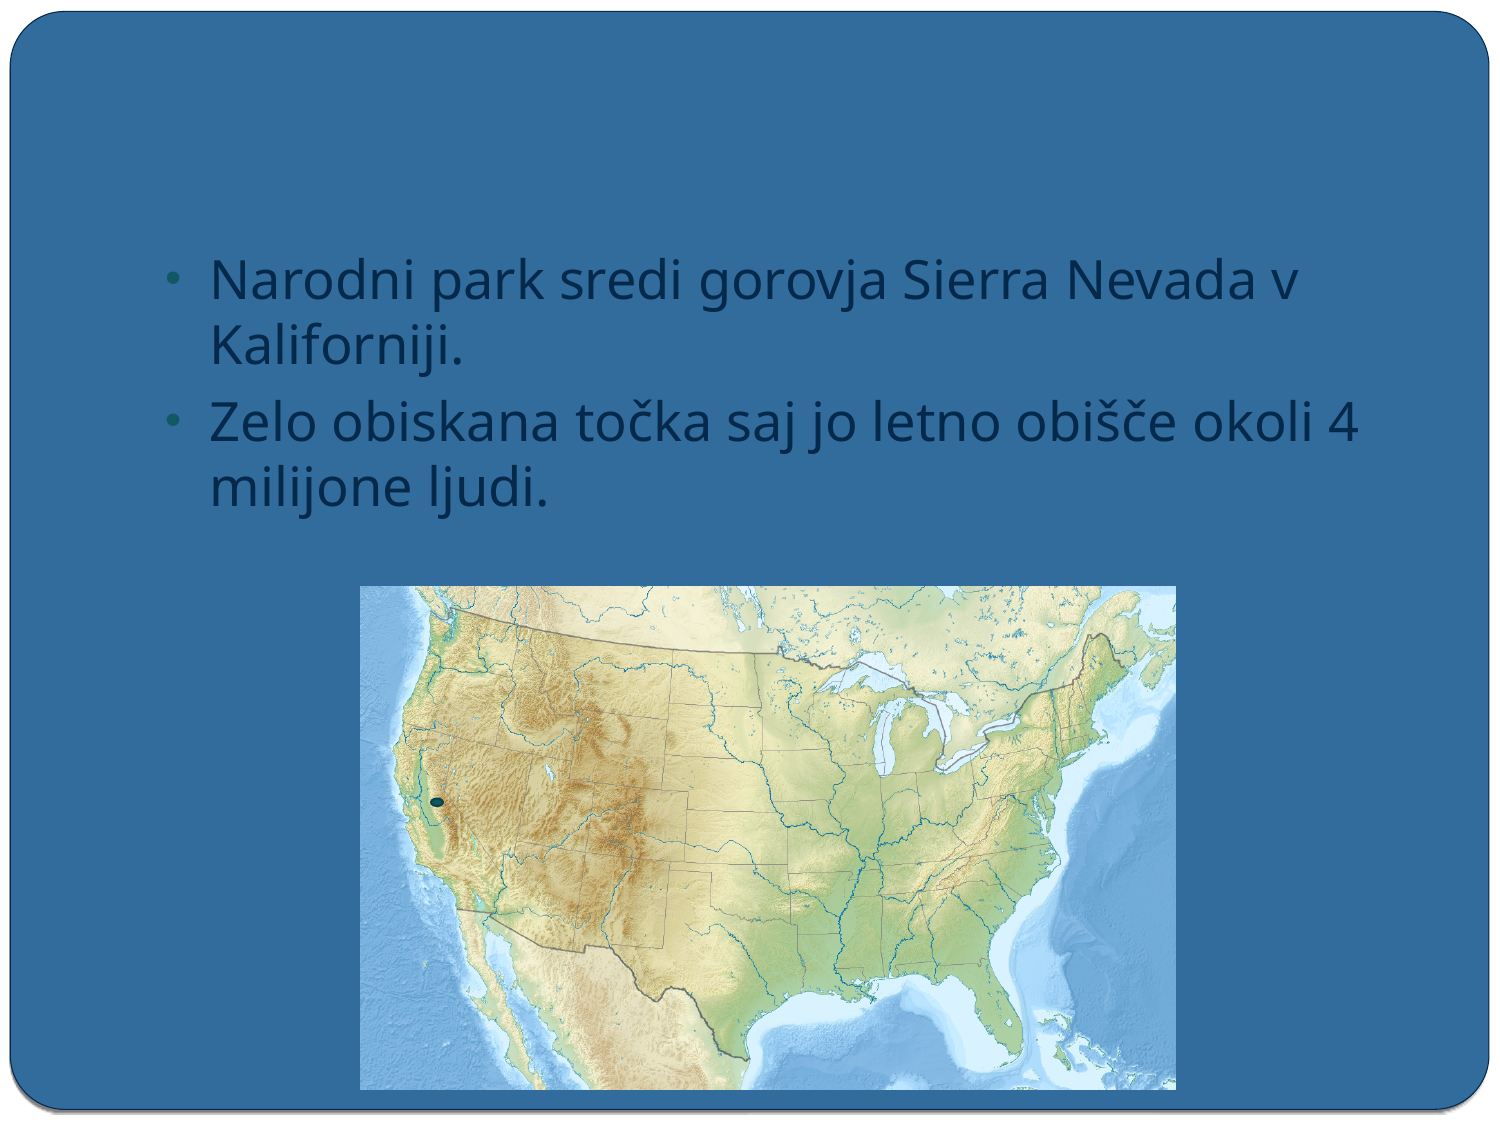

#
Narodni park sredi gorovja Sierra Nevada v Kaliforniji.
Zelo obiskana točka saj jo letno obišče okoli 4 milijone ljudi.